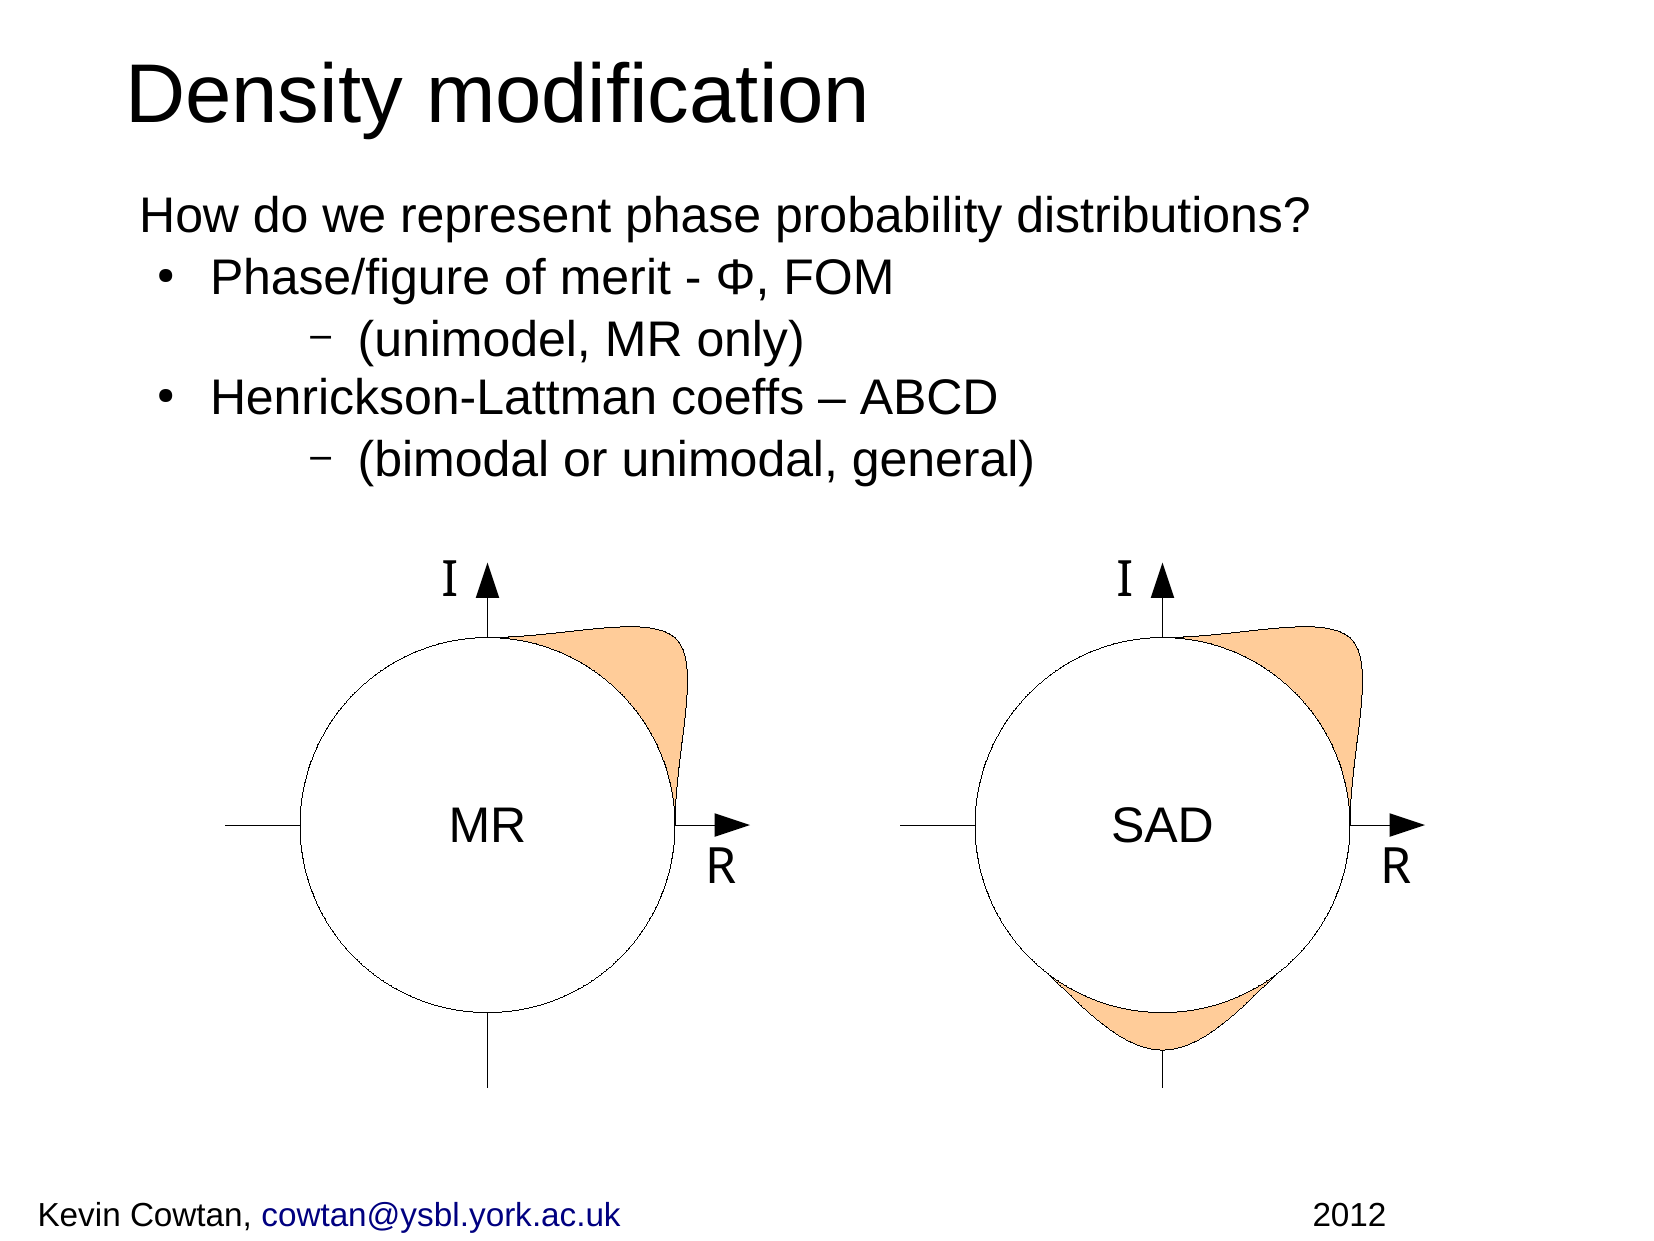

# Density modification
How do we represent phase probability distributions?
Phase/figure of merit - Φ, FOM
(unimodel, MR only)
Henrickson-Lattman coeffs – ABCD
(bimodal or unimodal, general)
I
I
MR
SAD
R
R